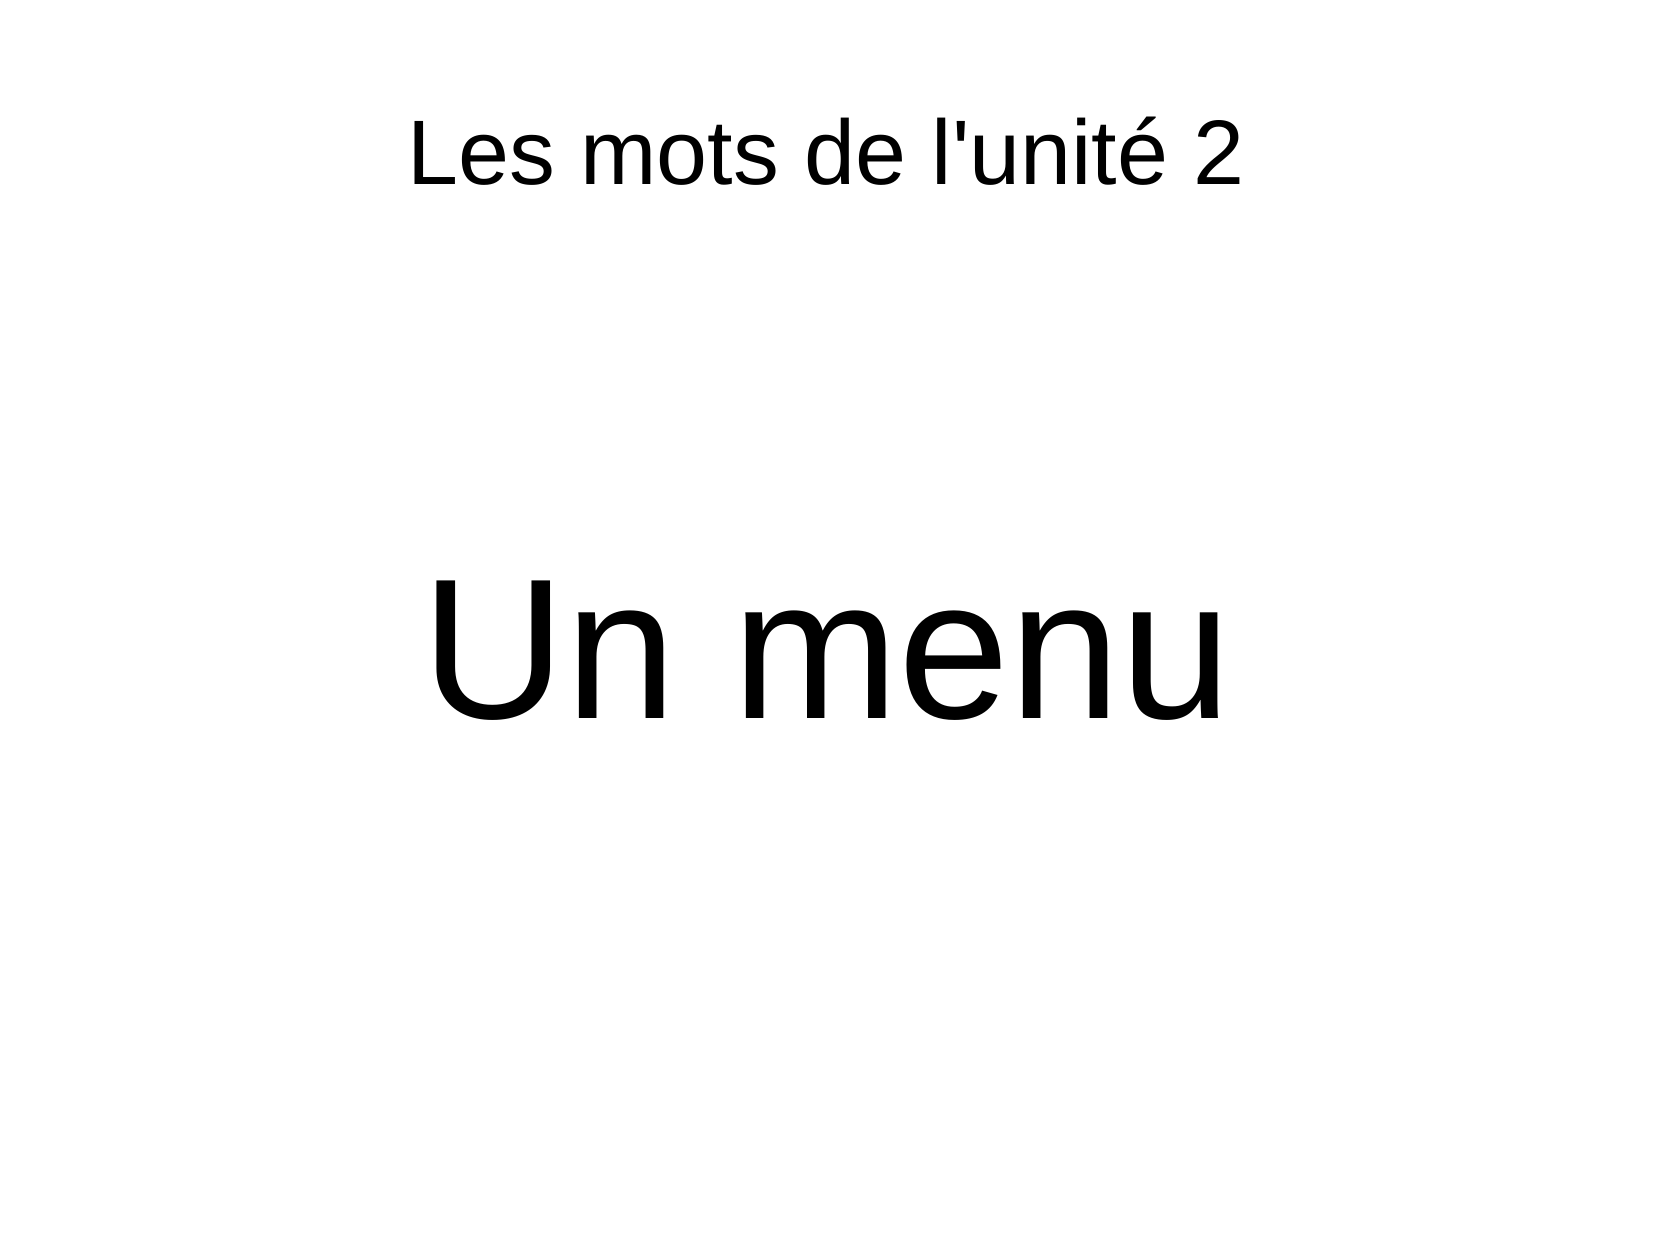

# Les mots de l'unité 2
Un menu